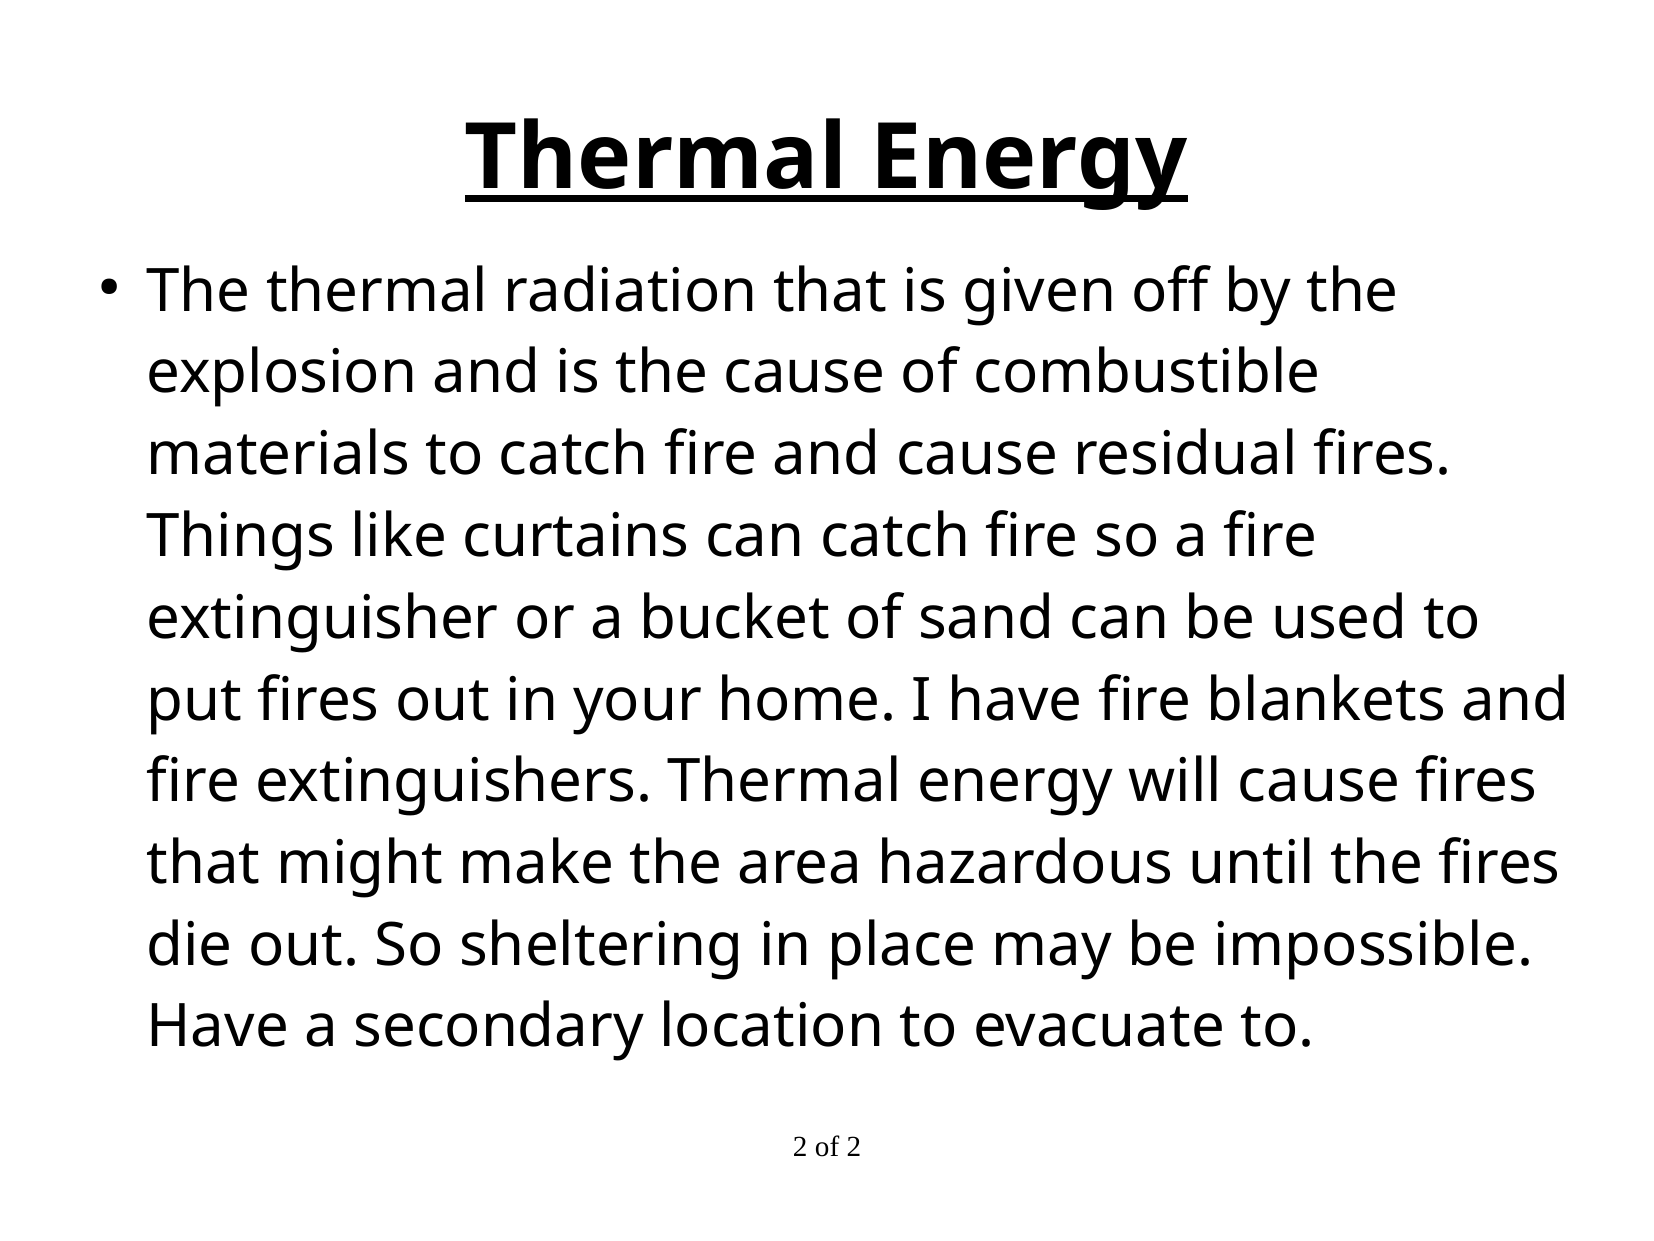

# Thermal Energy
The thermal radiation that is given off by the explosion and is the cause of combustible materials to catch fire and cause residual fires. Things like curtains can catch fire so a fire extinguisher or a bucket of sand can be used to put fires out in your home. I have fire blankets and fire extinguishers. Thermal energy will cause fires that might make the area hazardous until the fires die out. So sheltering in place may be impossible. Have a secondary location to evacuate to.
2 of 2